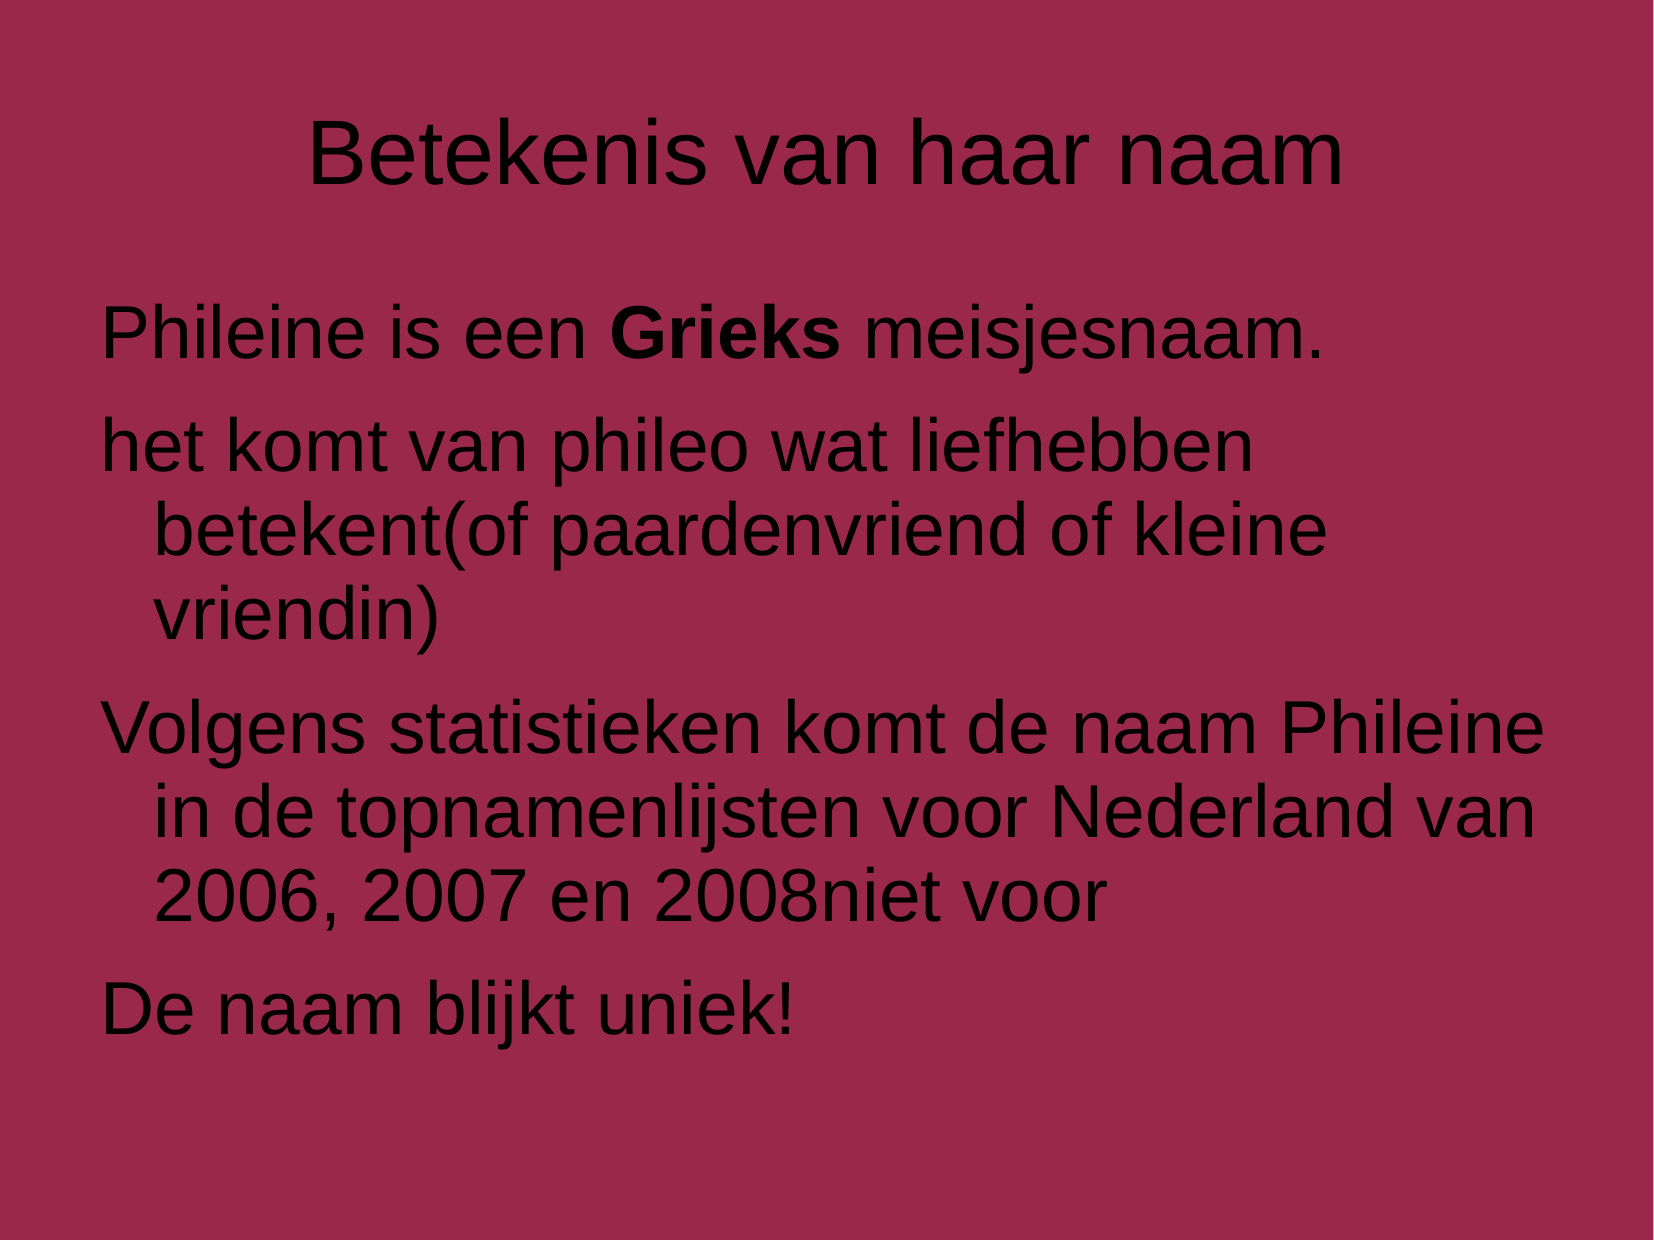

# Betekenis van haar naam
Phileine is een Grieks meisjesnaam.
het komt van phileo wat liefhebben betekent(of paardenvriend of kleine vriendin)
Volgens statistieken komt de naam Phileine in de topnamenlijsten voor Nederland van 2006, 2007 en 2008niet voor
De naam blijkt uniek!